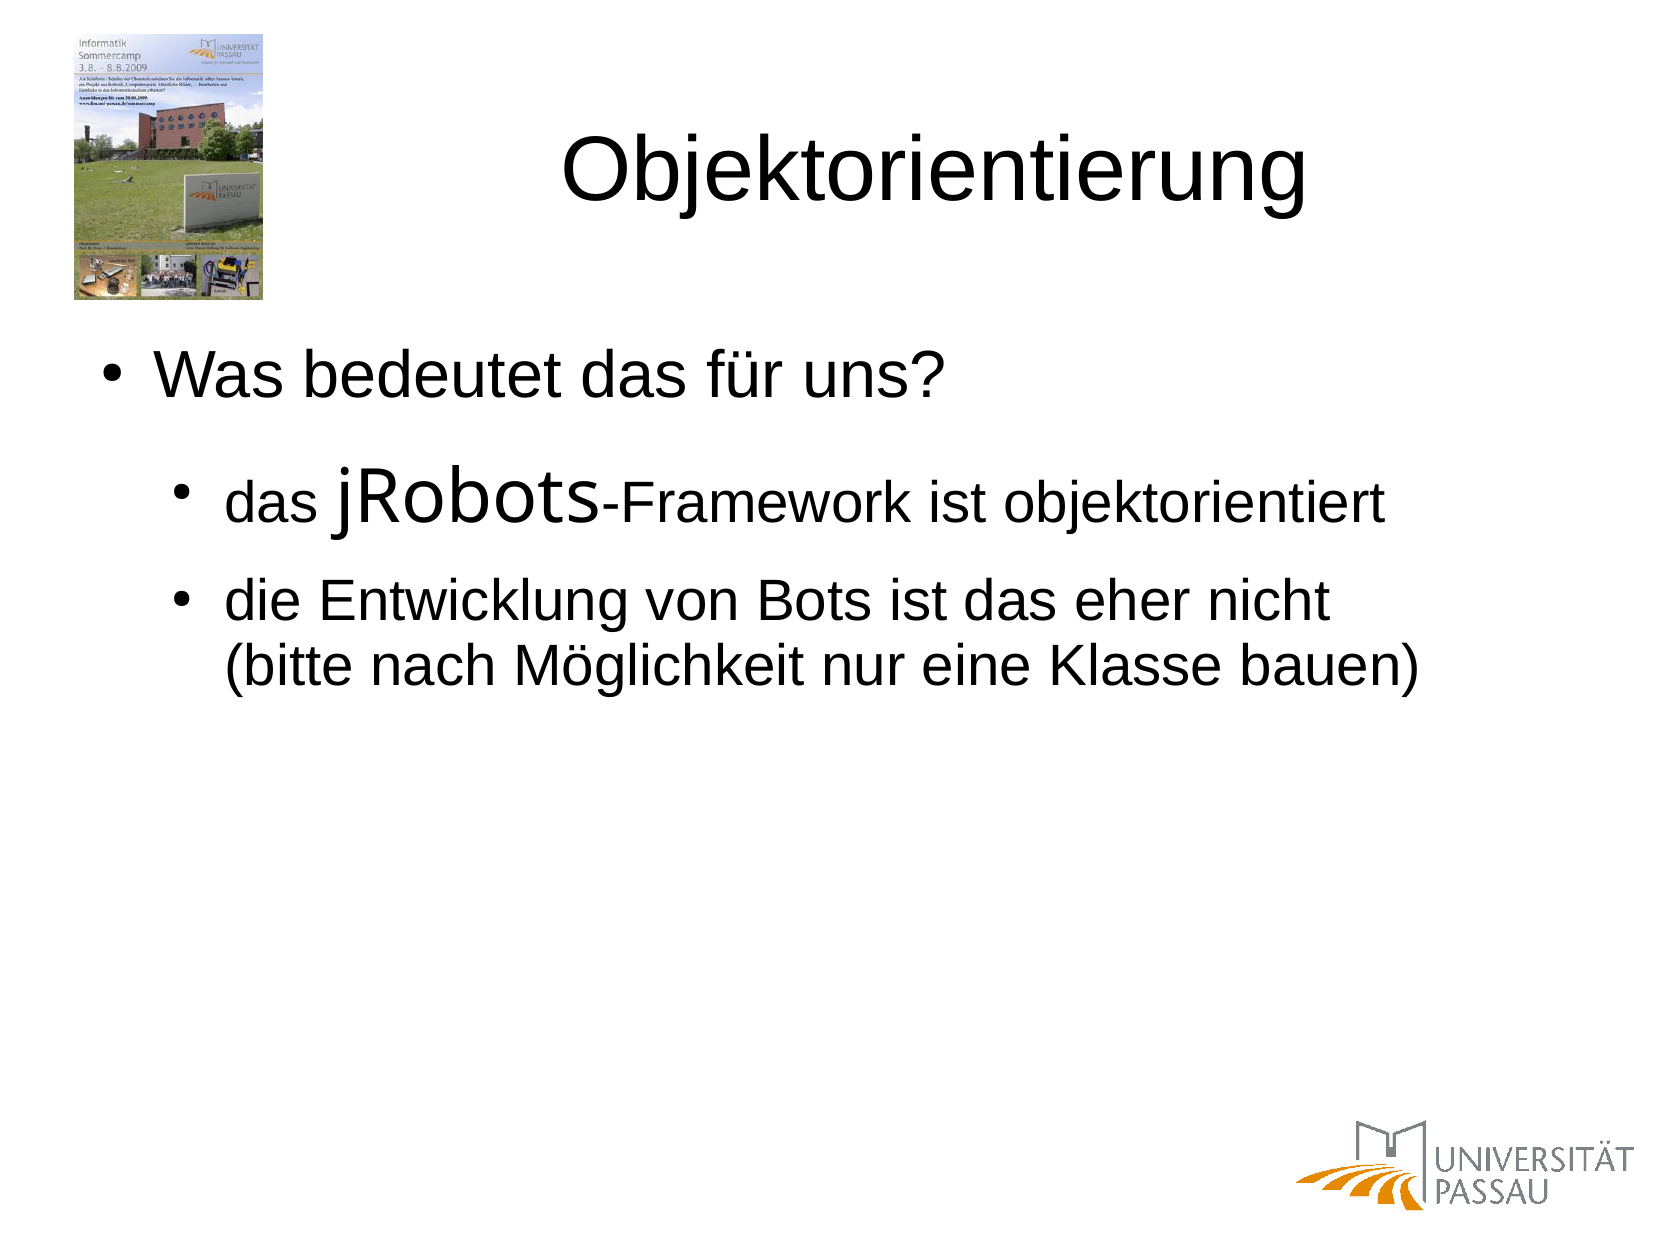

# Objektorientierung
Was bedeutet das für uns?
das jRobots-Framework ist objektorientiert
die Entwicklung von Bots ist das eher nicht
(bitte nach Möglichkeit nur eine Klasse bauen)